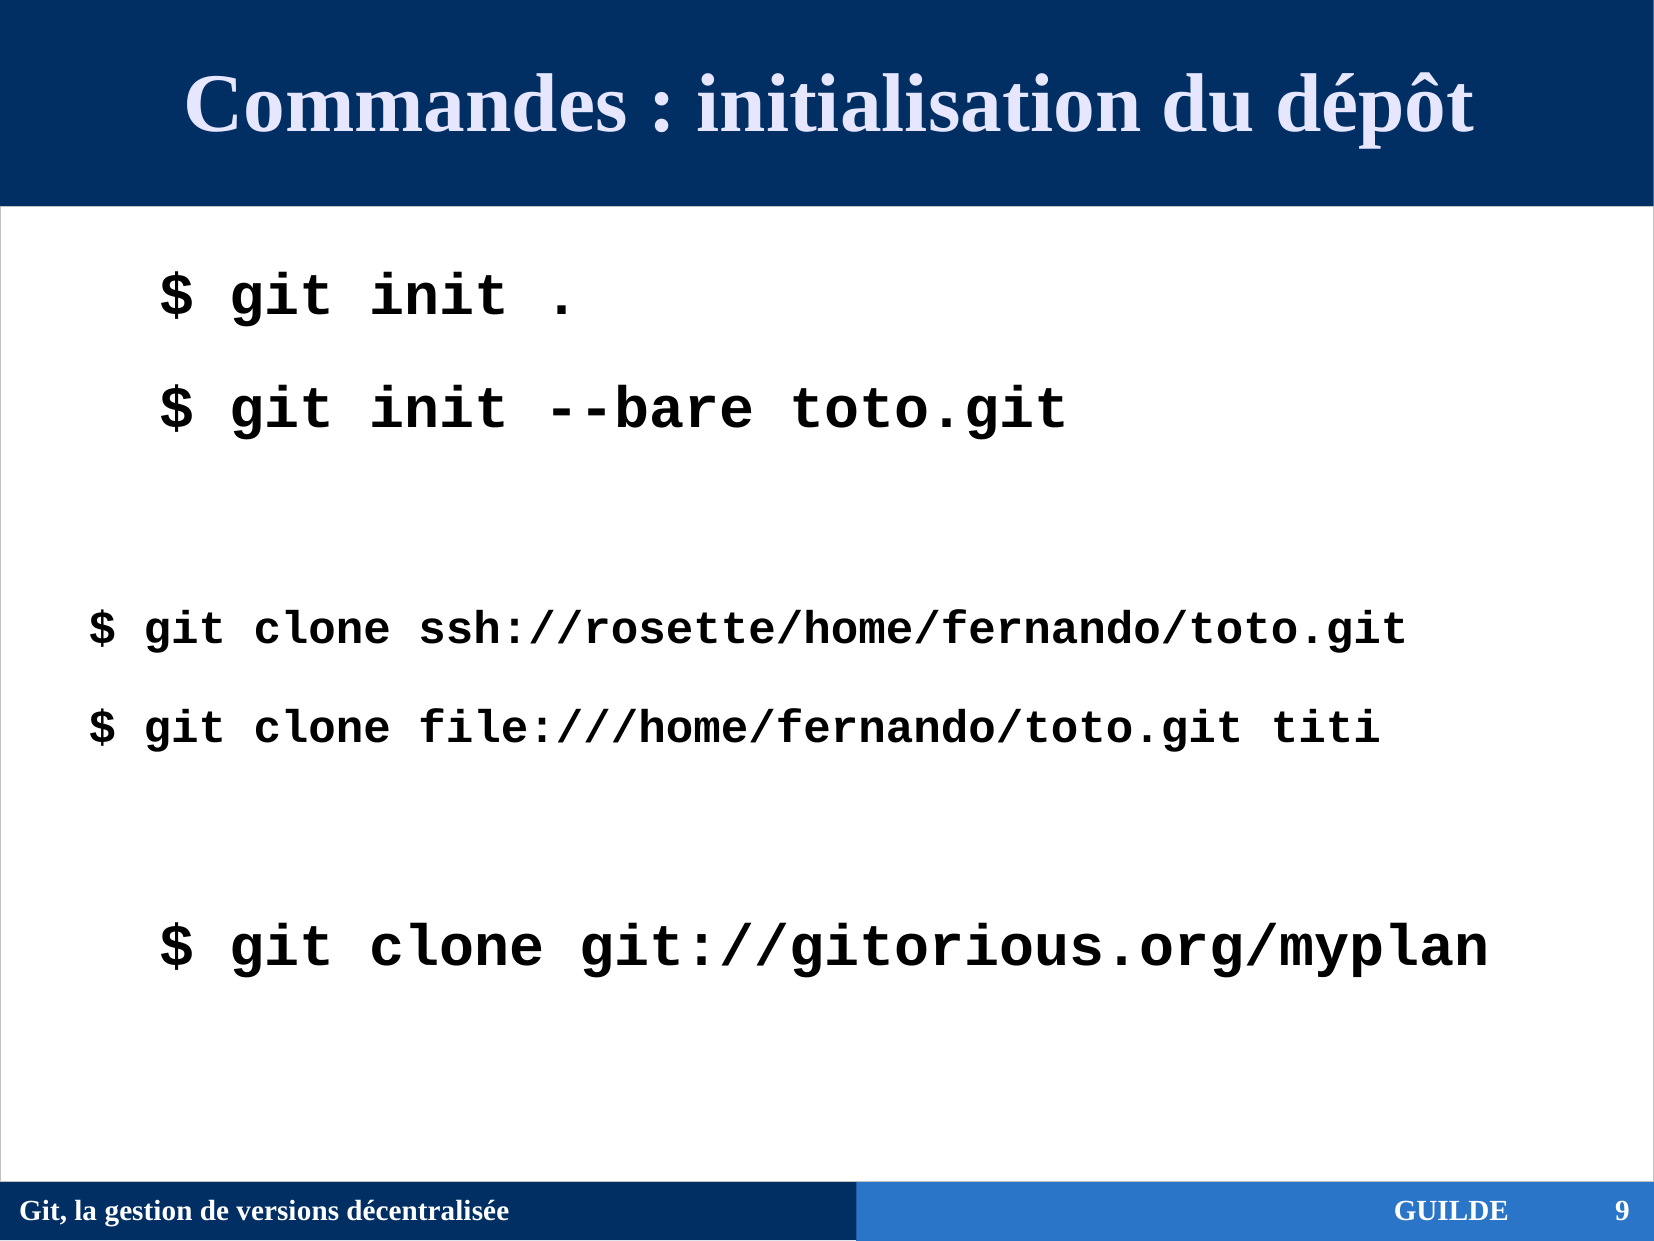

# Commandes : initialisation du dépôt
$ git init .
$ git init --bare toto.git
$ git clone ssh://rosette/home/fernando/toto.git
$ git clone file:///home/fernando/toto.git titi
$ git clone git://gitorious.org/myplan
9